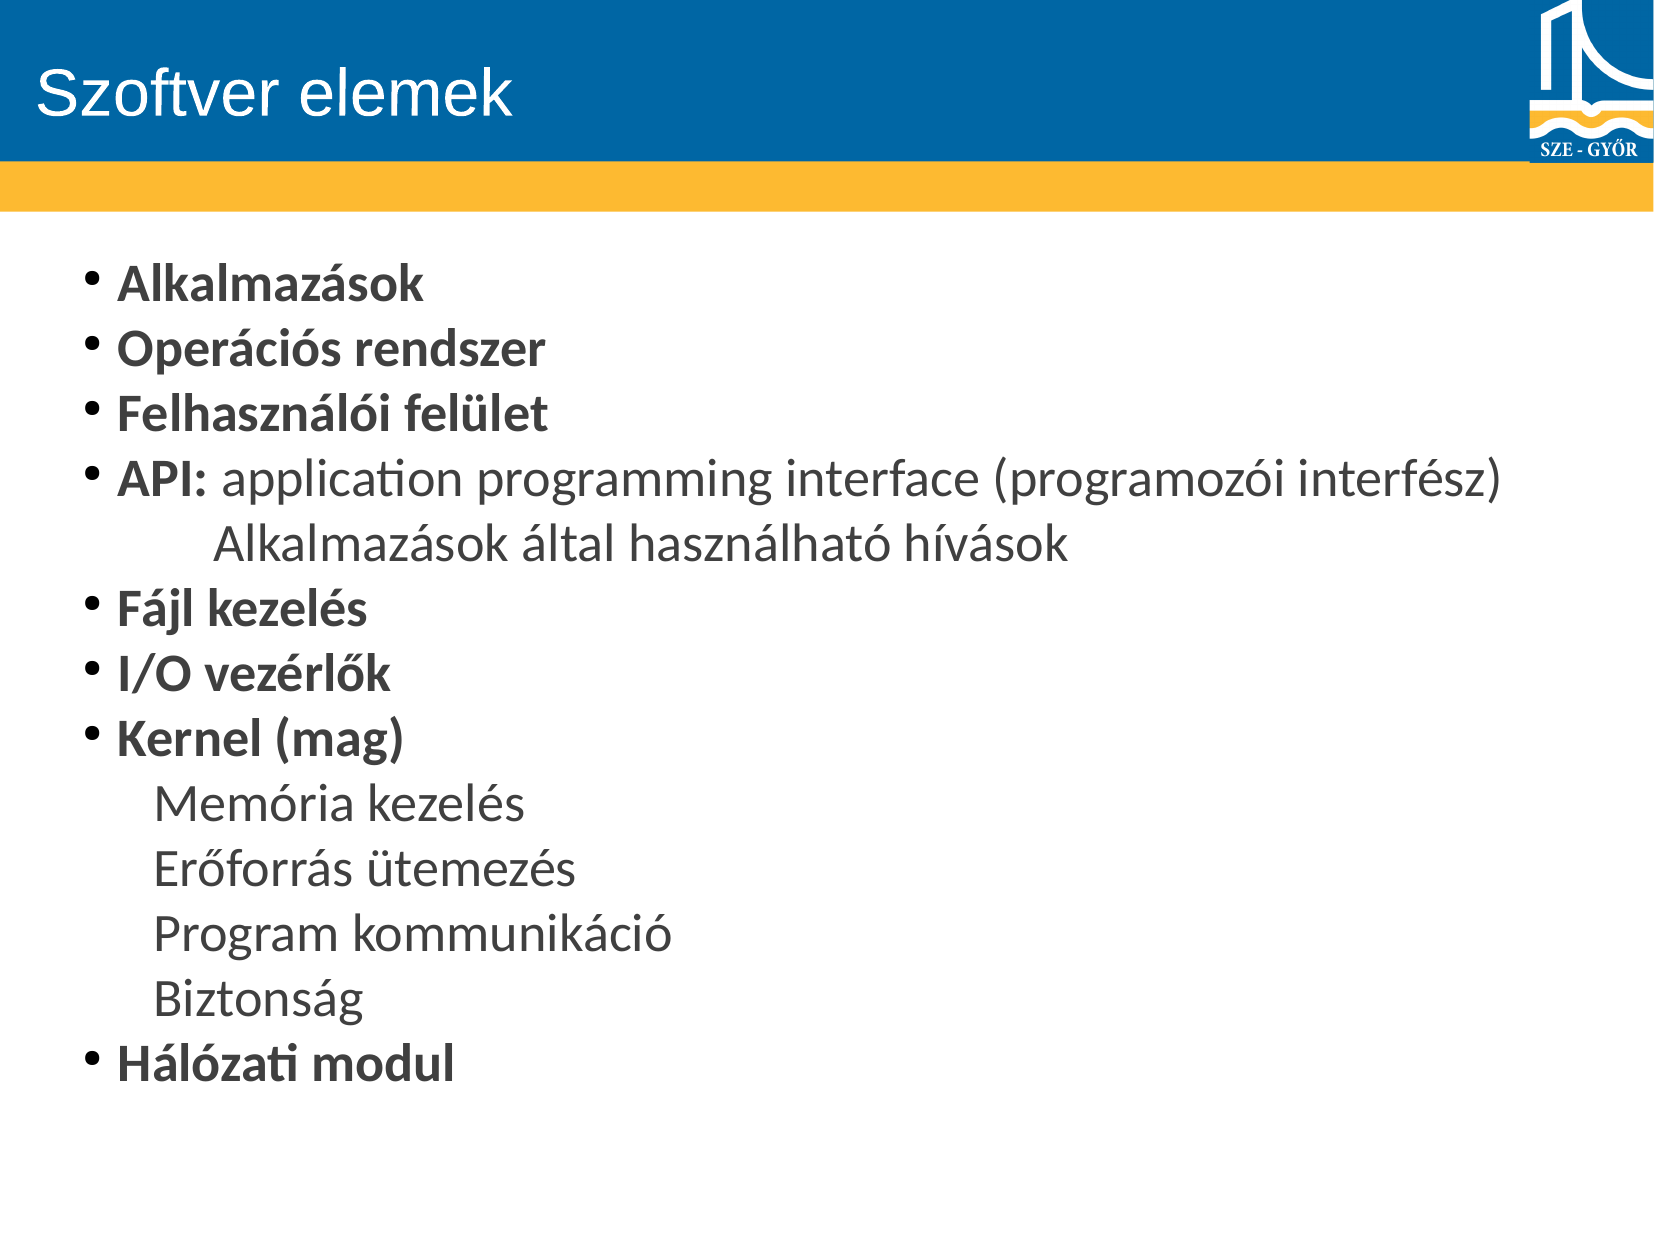

Szoftver elemek
Alkalmazások
Operációs rendszer
Felhasználói felület
API: application programming interface (programozói interfész)
 Alkalmazások által használható hívások
Fájl kezelés
I/O vezérlők
Kernel (mag)
Memória kezelés
Erőforrás ütemezés
Program kommunikáció
Biztonság
Hálózati modul